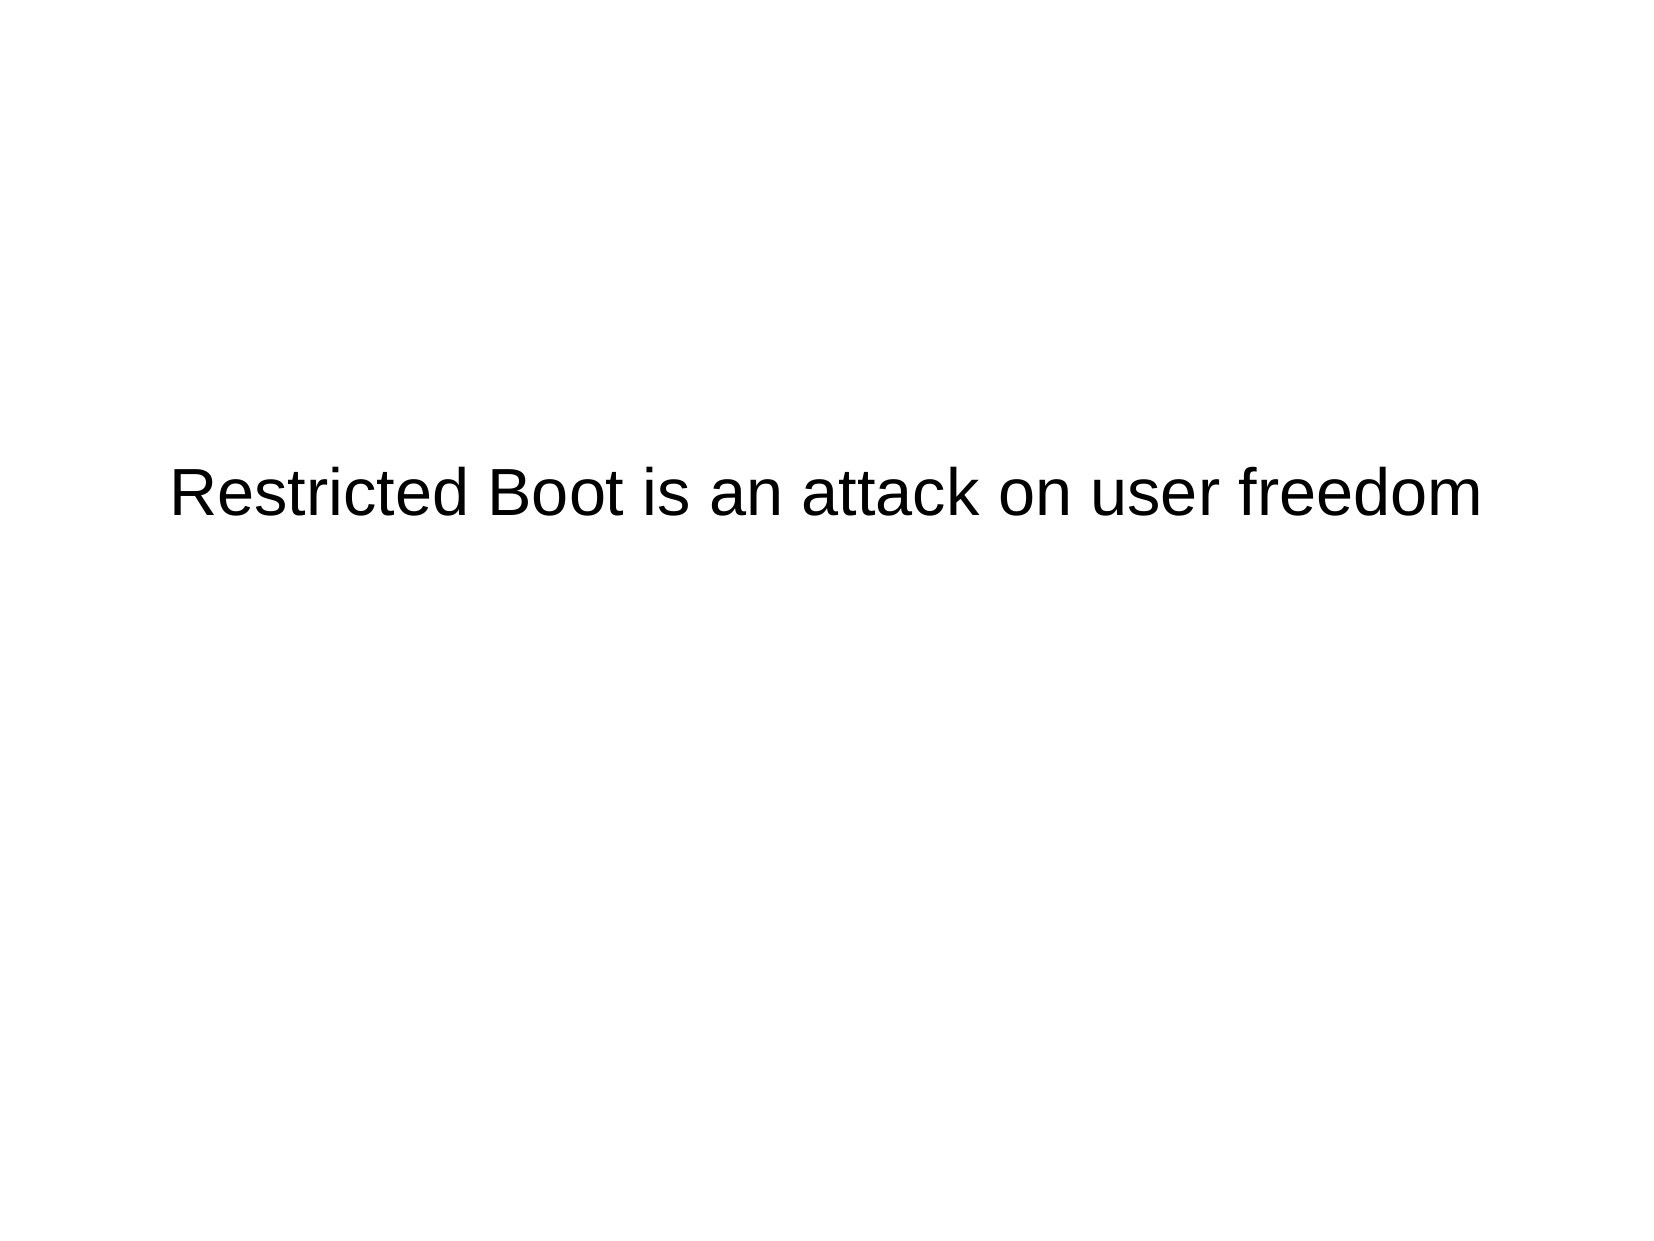

#
Restricted Boot is an attack on user freedom